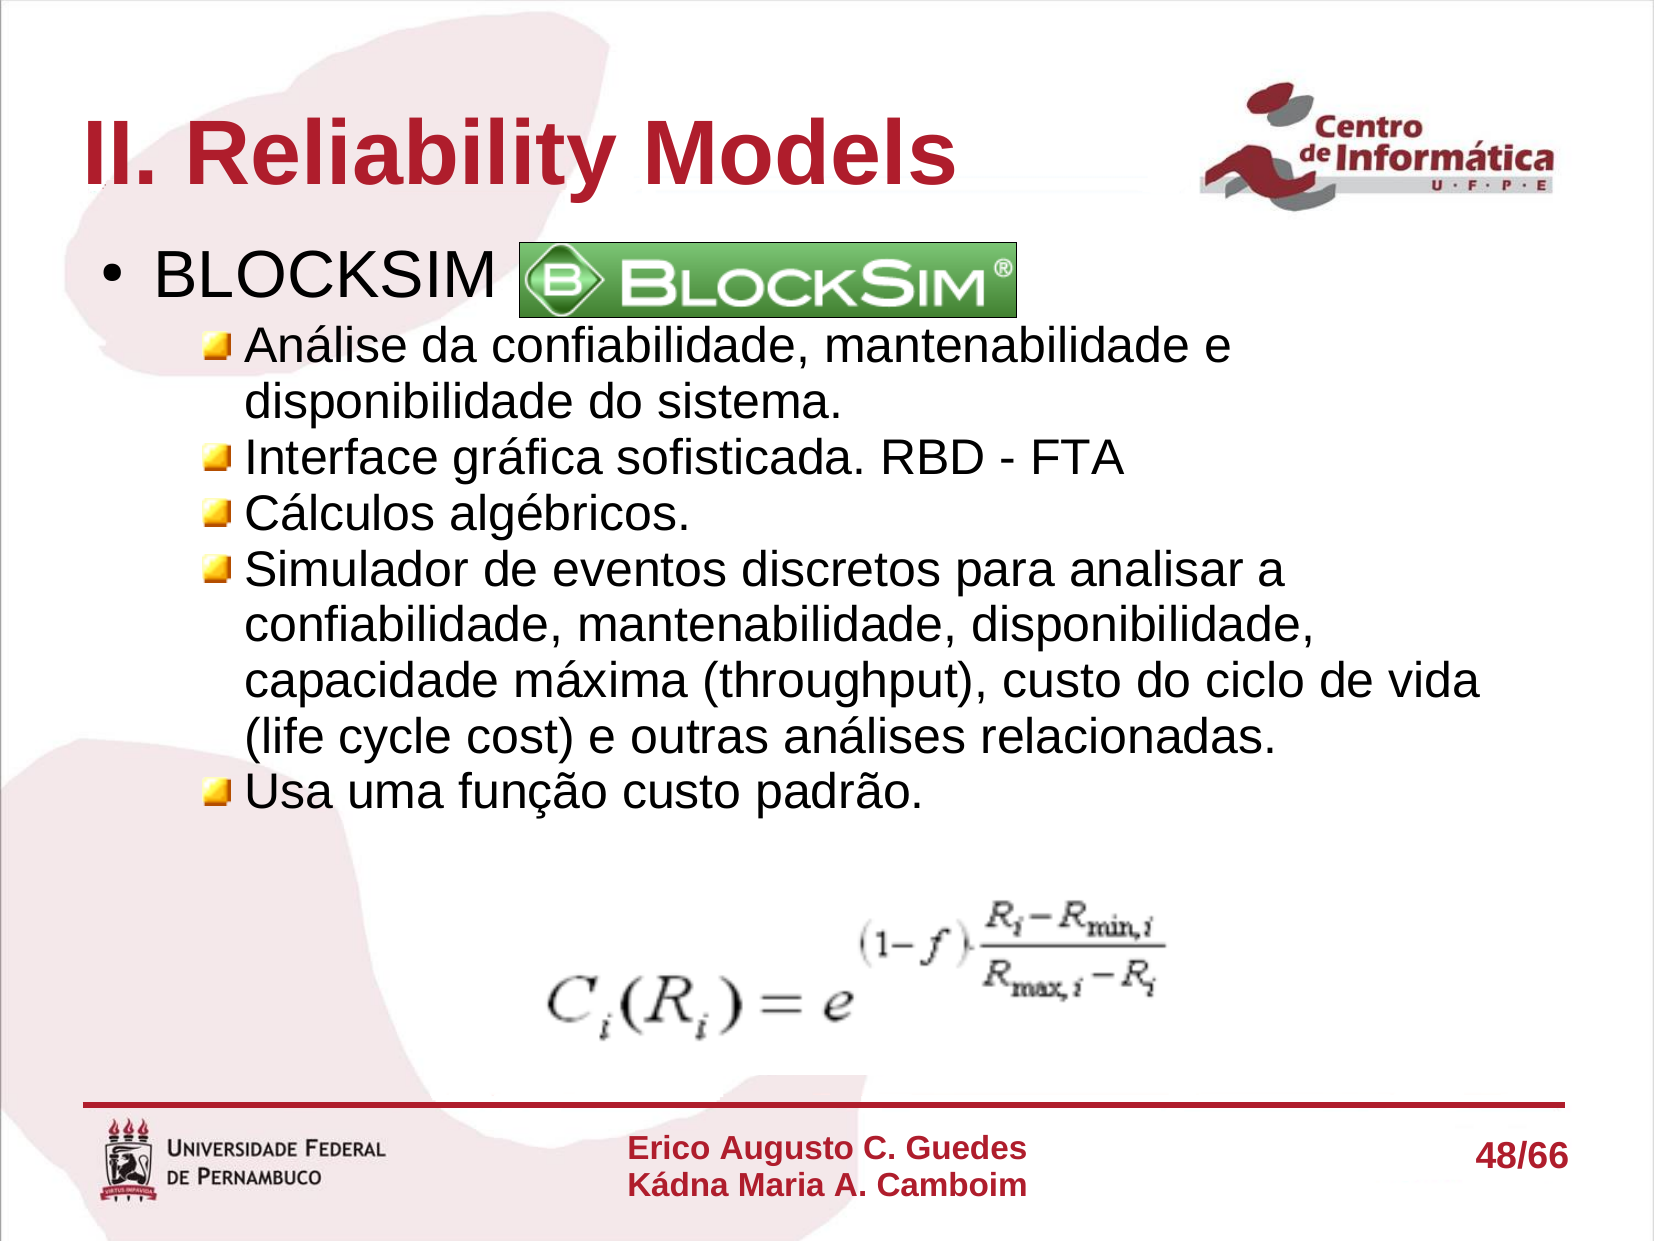

# II. Reliability Models
BLOCKSIM
Análise da confiabilidade, mantenabilidade e disponibilidade do sistema.
Interface gráfica sofisticada. RBD - FTA
Cálculos algébricos.
Simulador de eventos discretos para analisar a confiabilidade, mantenabilidade, disponibilidade, capacidade máxima (throughput), custo do ciclo de vida (life cycle cost) e outras análises relacionadas.
Usa uma função custo padrão.